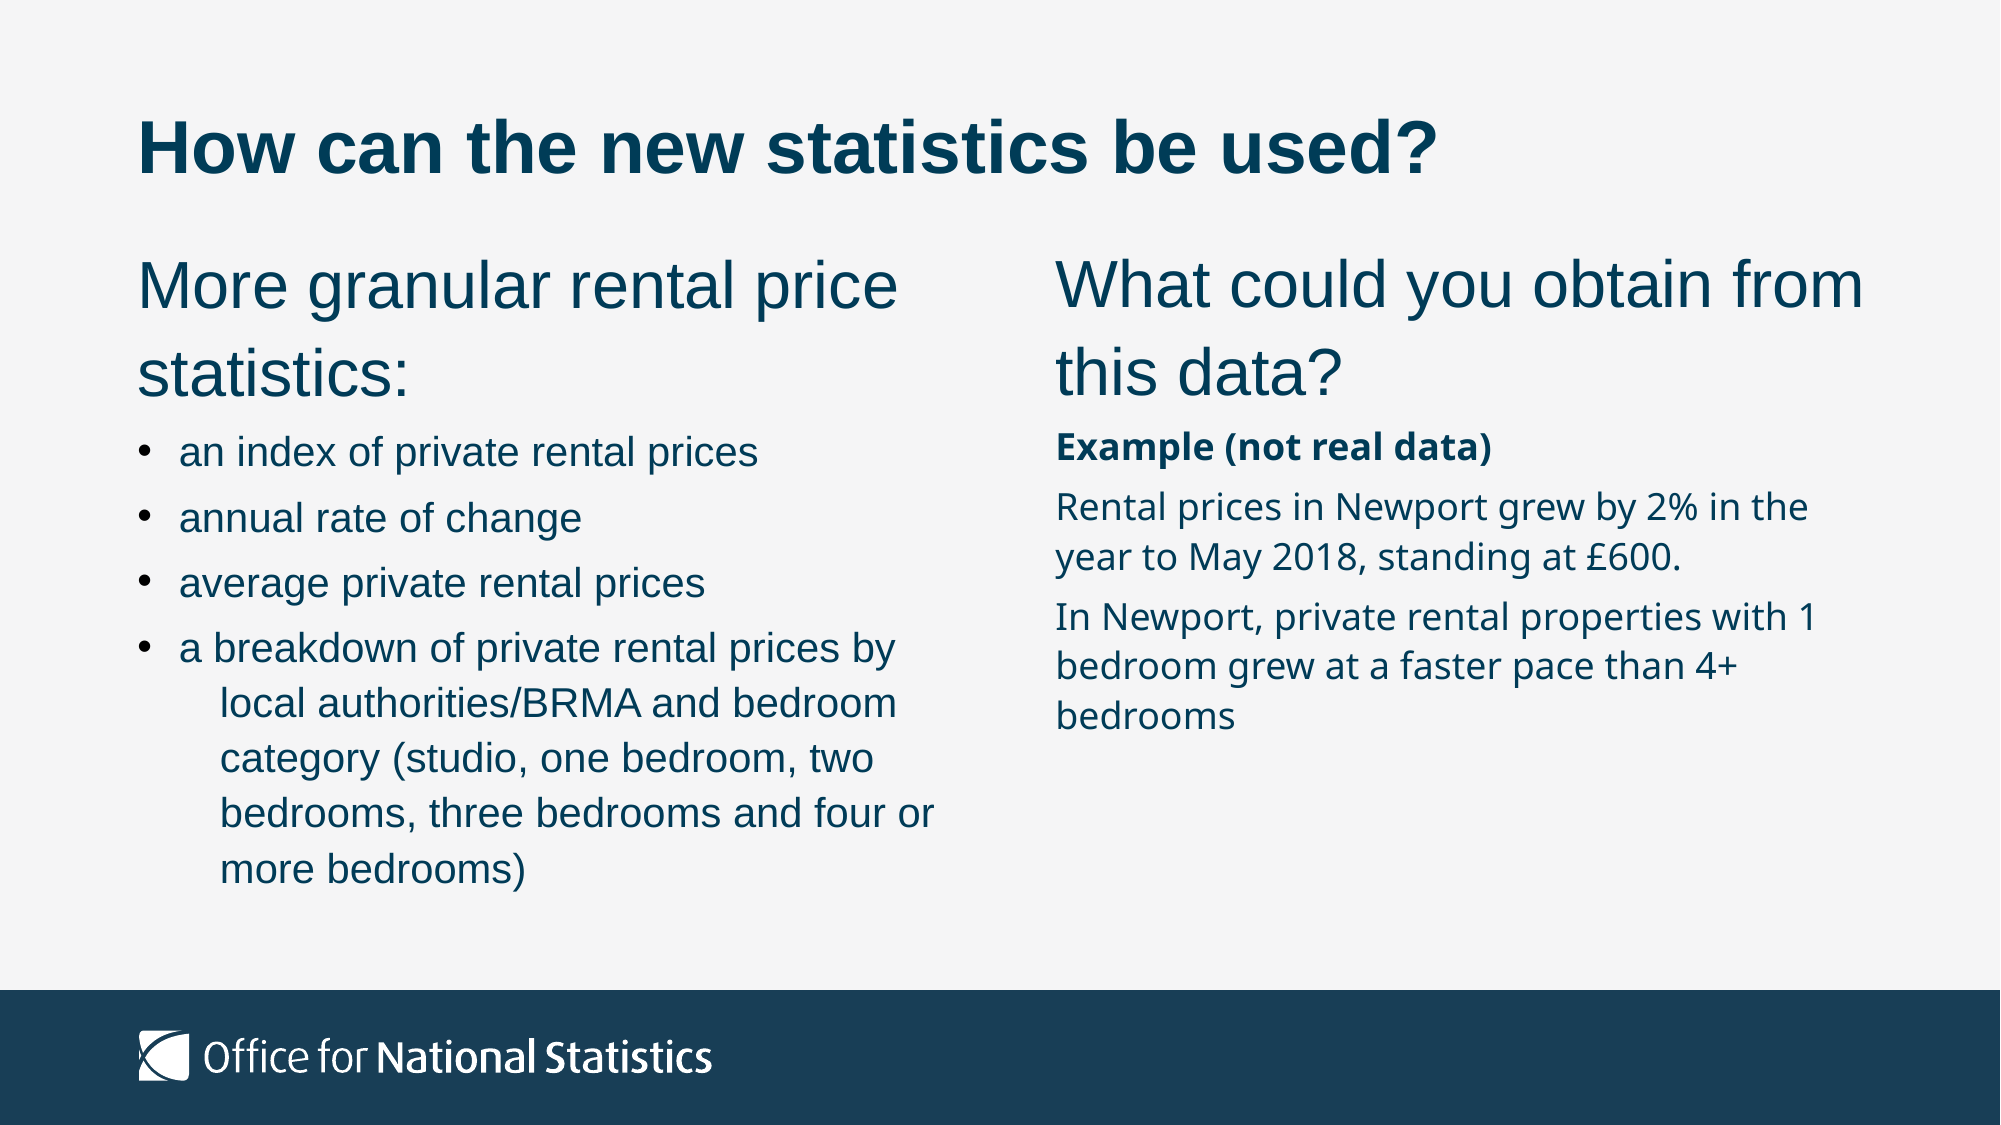

# How can the new statistics be used?
What could you obtain from this data?
Example (not real data)
Rental prices in Newport grew by 2% in the year to May 2018, standing at £600.
In Newport, private rental properties with 1 bedroom grew at a faster pace than 4+ bedrooms
More granular rental price statistics:
an index of private rental prices
annual rate of change
average private rental prices
a breakdown of private rental prices by local authorities/BRMA and bedroom category (studio, one bedroom, two bedrooms, three bedrooms and four or more bedrooms)